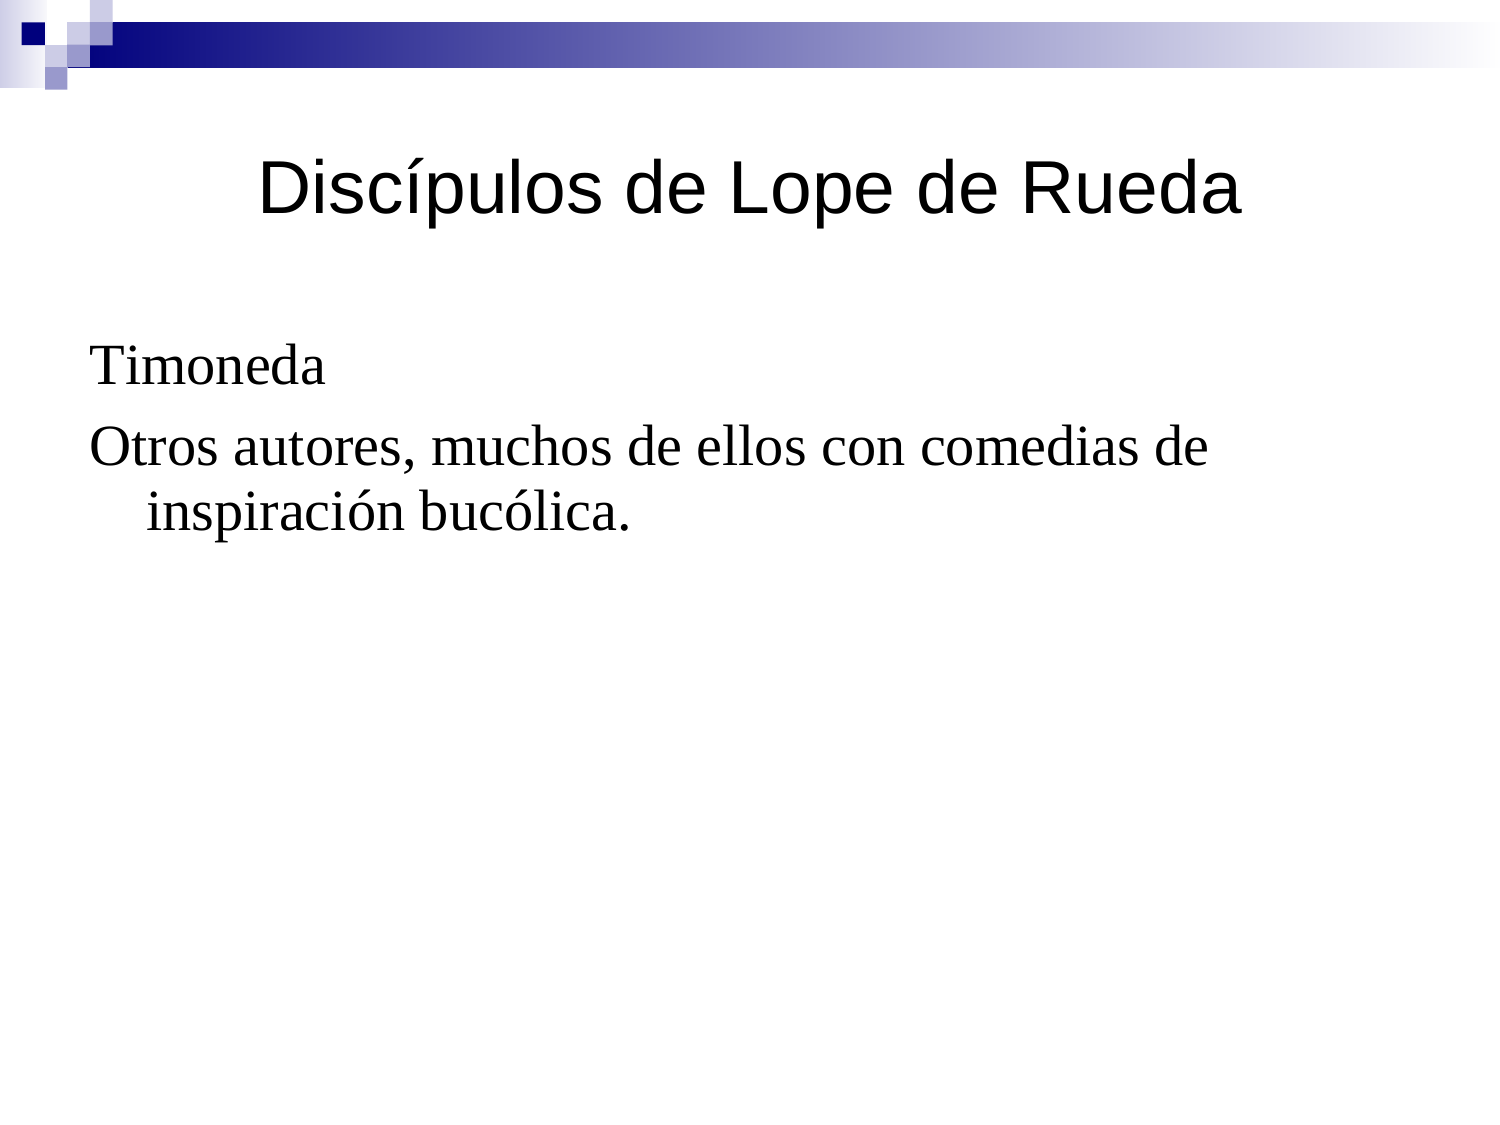

# Discípulos de Lope de Rueda
Timoneda
Otros autores, muchos de ellos con comedias de inspiración bucólica.